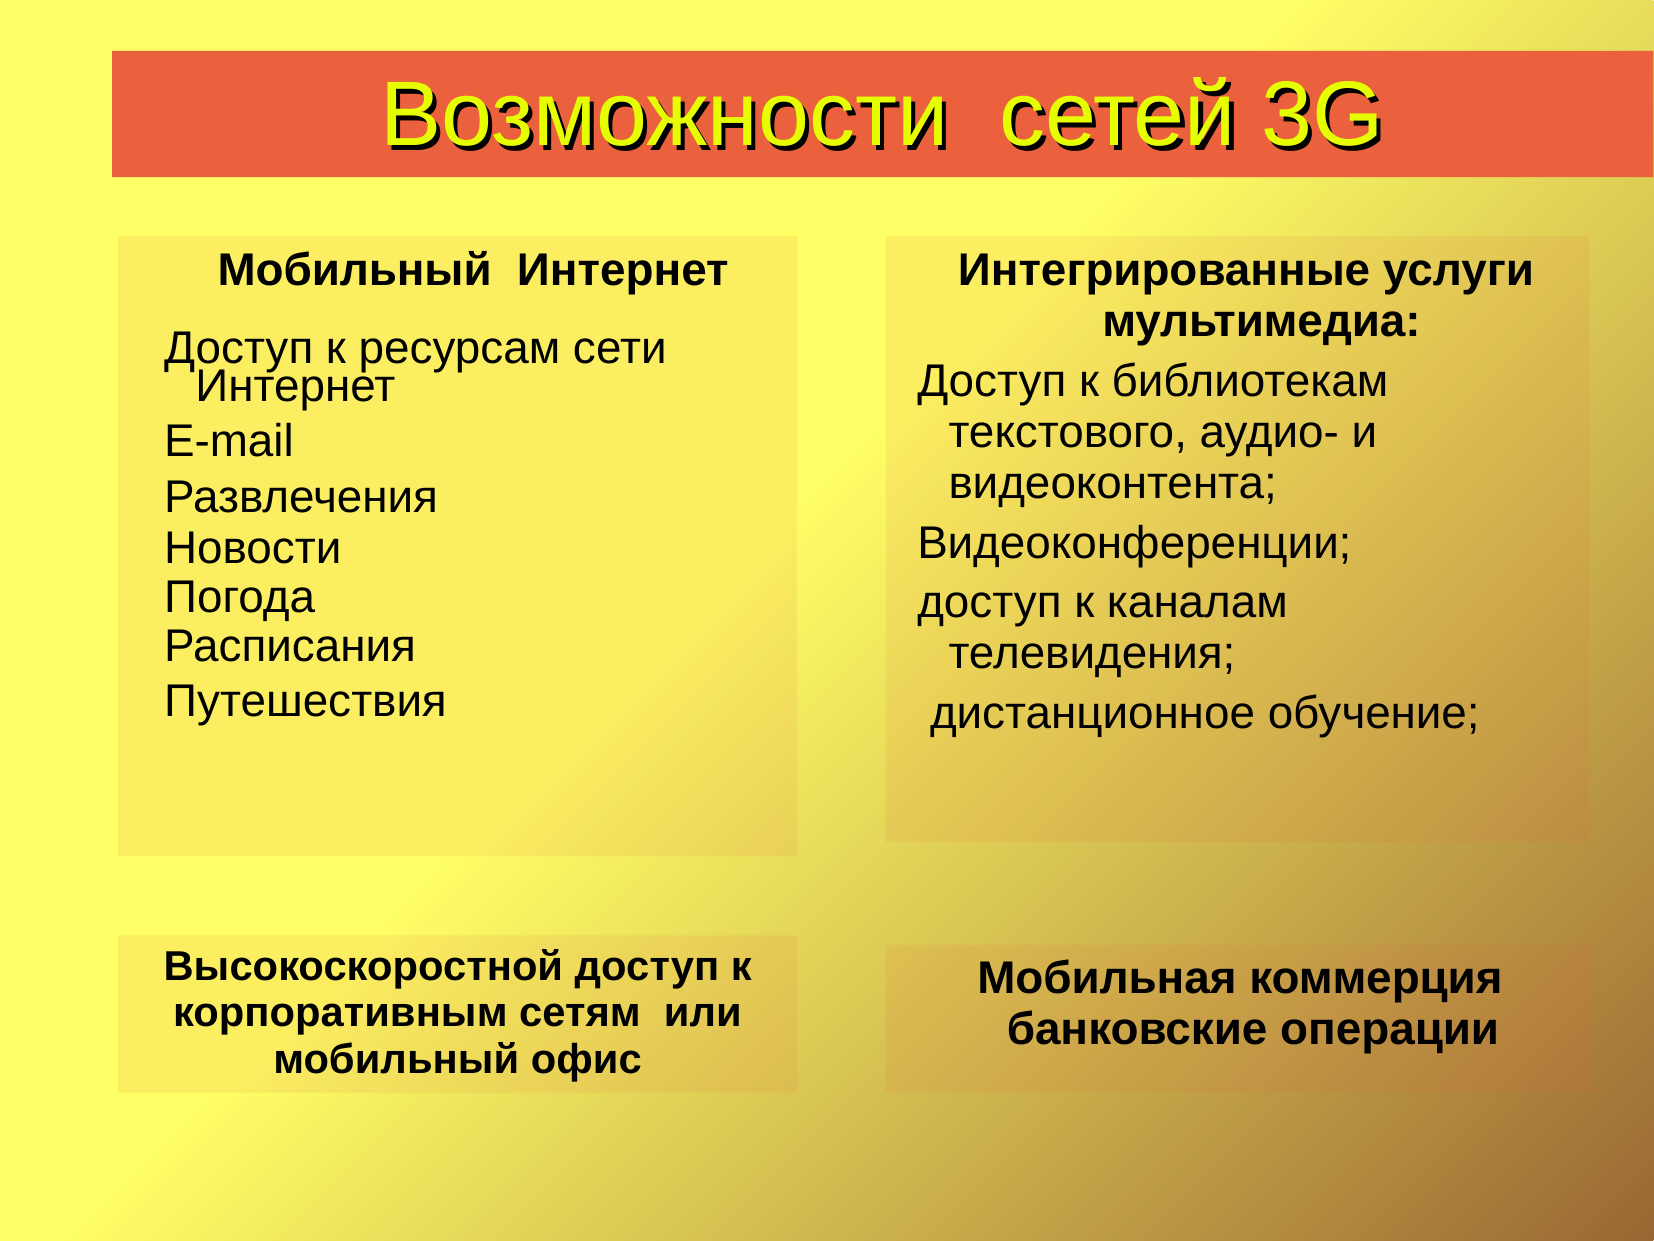

# Возможности сетей 3G
Мобильный Интернет
Доступ к ресурсам сети Интернет
E-mail
Развлечения
Новости
Погода
Расписания
Путешествия
Интегрированные услуги мультимедиа:
Доступ к библиотекам текстового, аудио- и видеоконтента;
Видеоконференции;
доступ к каналам телевидения;
 дистанционное обучение;
Высокоскоростной доступ к корпоративным сетям или мобильный офис
Мобильная коммерция
 банковские операции